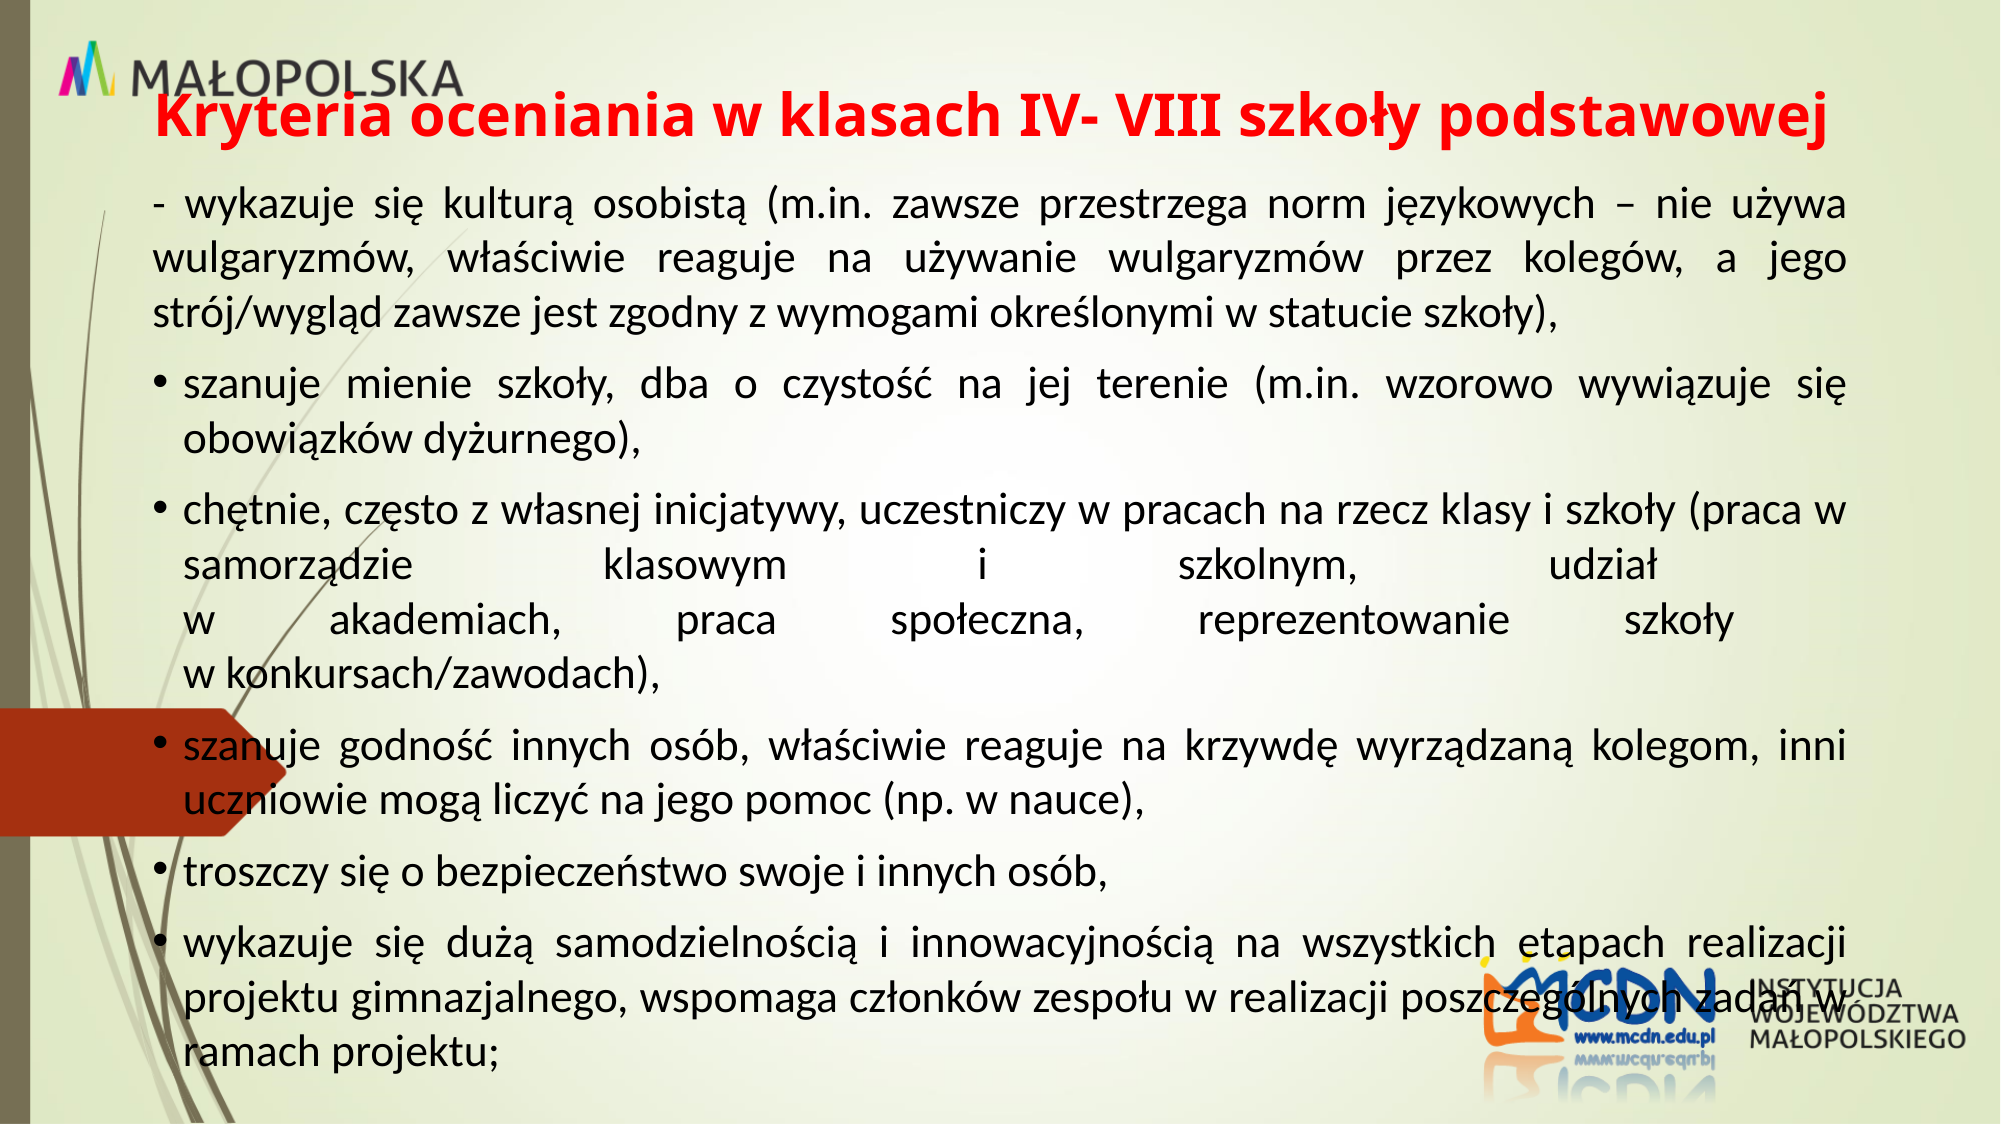

# Kryteria oceniania w klasach IV- VIII szkoły podstawowej
- wykazuje się kulturą osobistą (m.in. zawsze przestrzega norm językowych – nie używa wulgaryzmów, właściwie reaguje na używanie wulgaryzmów przez kolegów, a jego strój/wygląd zawsze jest zgodny z wymogami określonymi w statucie szkoły),
szanuje mienie szkoły, dba o czystość na jej terenie (m.in. wzorowo wywiązuje się obowiązków dyżurnego),
chętnie, często z własnej inicjatywy, uczestniczy w pracach na rzecz klasy i szkoły (praca w samorządzie klasowym i szkolnym, udział
w akademiach, praca społeczna, reprezentowanie szkoły
w konkursach/zawodach),
szanuje godność innych osób, właściwie reaguje na krzywdę wyrządzaną kolegom, inni uczniowie mogą liczyć na jego pomoc (np. w nauce),
troszczy się o bezpieczeństwo swoje i innych osób,
wykazuje się dużą samodzielnością i innowacyjnością na wszystkich etapach realizacji projektu gimnazjalnego, wspomaga członków zespołu w realizacji poszczególnych zadań w ramach projektu;